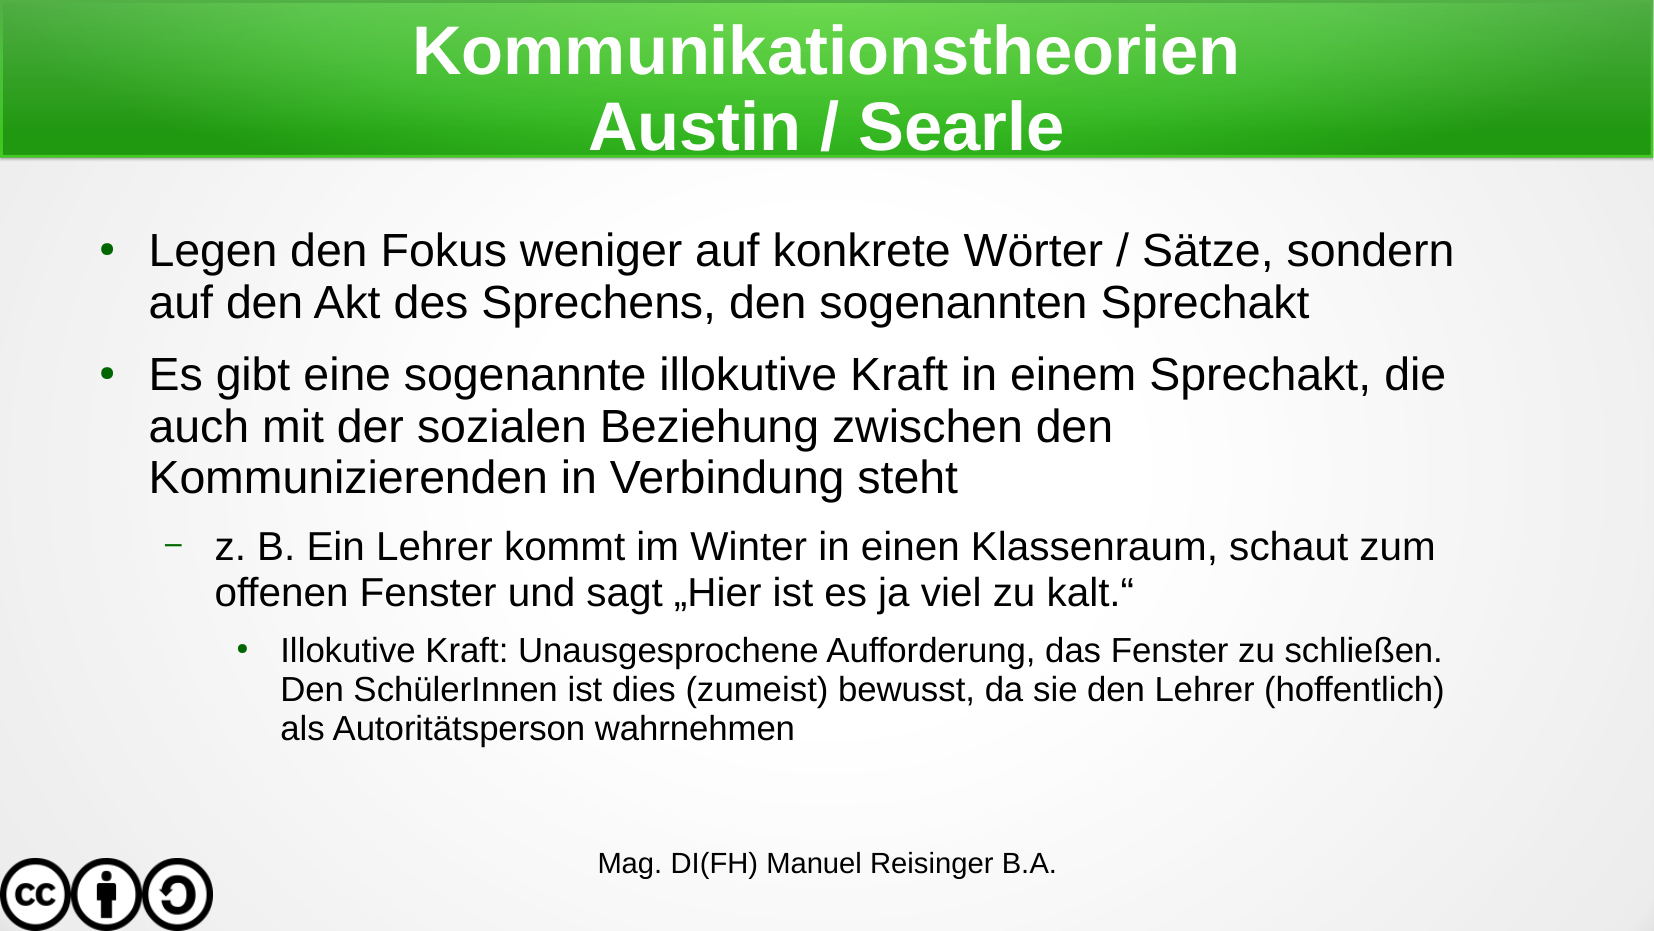

# Kommunikationstheorien Austin / Searle
Legen den Fokus weniger auf konkrete Wörter / Sätze, sondern auf den Akt des Sprechens, den sogenannten Sprechakt
Es gibt eine sogenannte illokutive Kraft in einem Sprechakt, die auch mit der sozialen Beziehung zwischen den Kommunizierenden in Verbindung steht
z. B. Ein Lehrer kommt im Winter in einen Klassenraum, schaut zum offenen Fenster und sagt „Hier ist es ja viel zu kalt.“
Illokutive Kraft: Unausgesprochene Aufforderung, das Fenster zu schließen. Den SchülerInnen ist dies (zumeist) bewusst, da sie den Lehrer (hoffentlich) als Autoritätsperson wahrnehmen